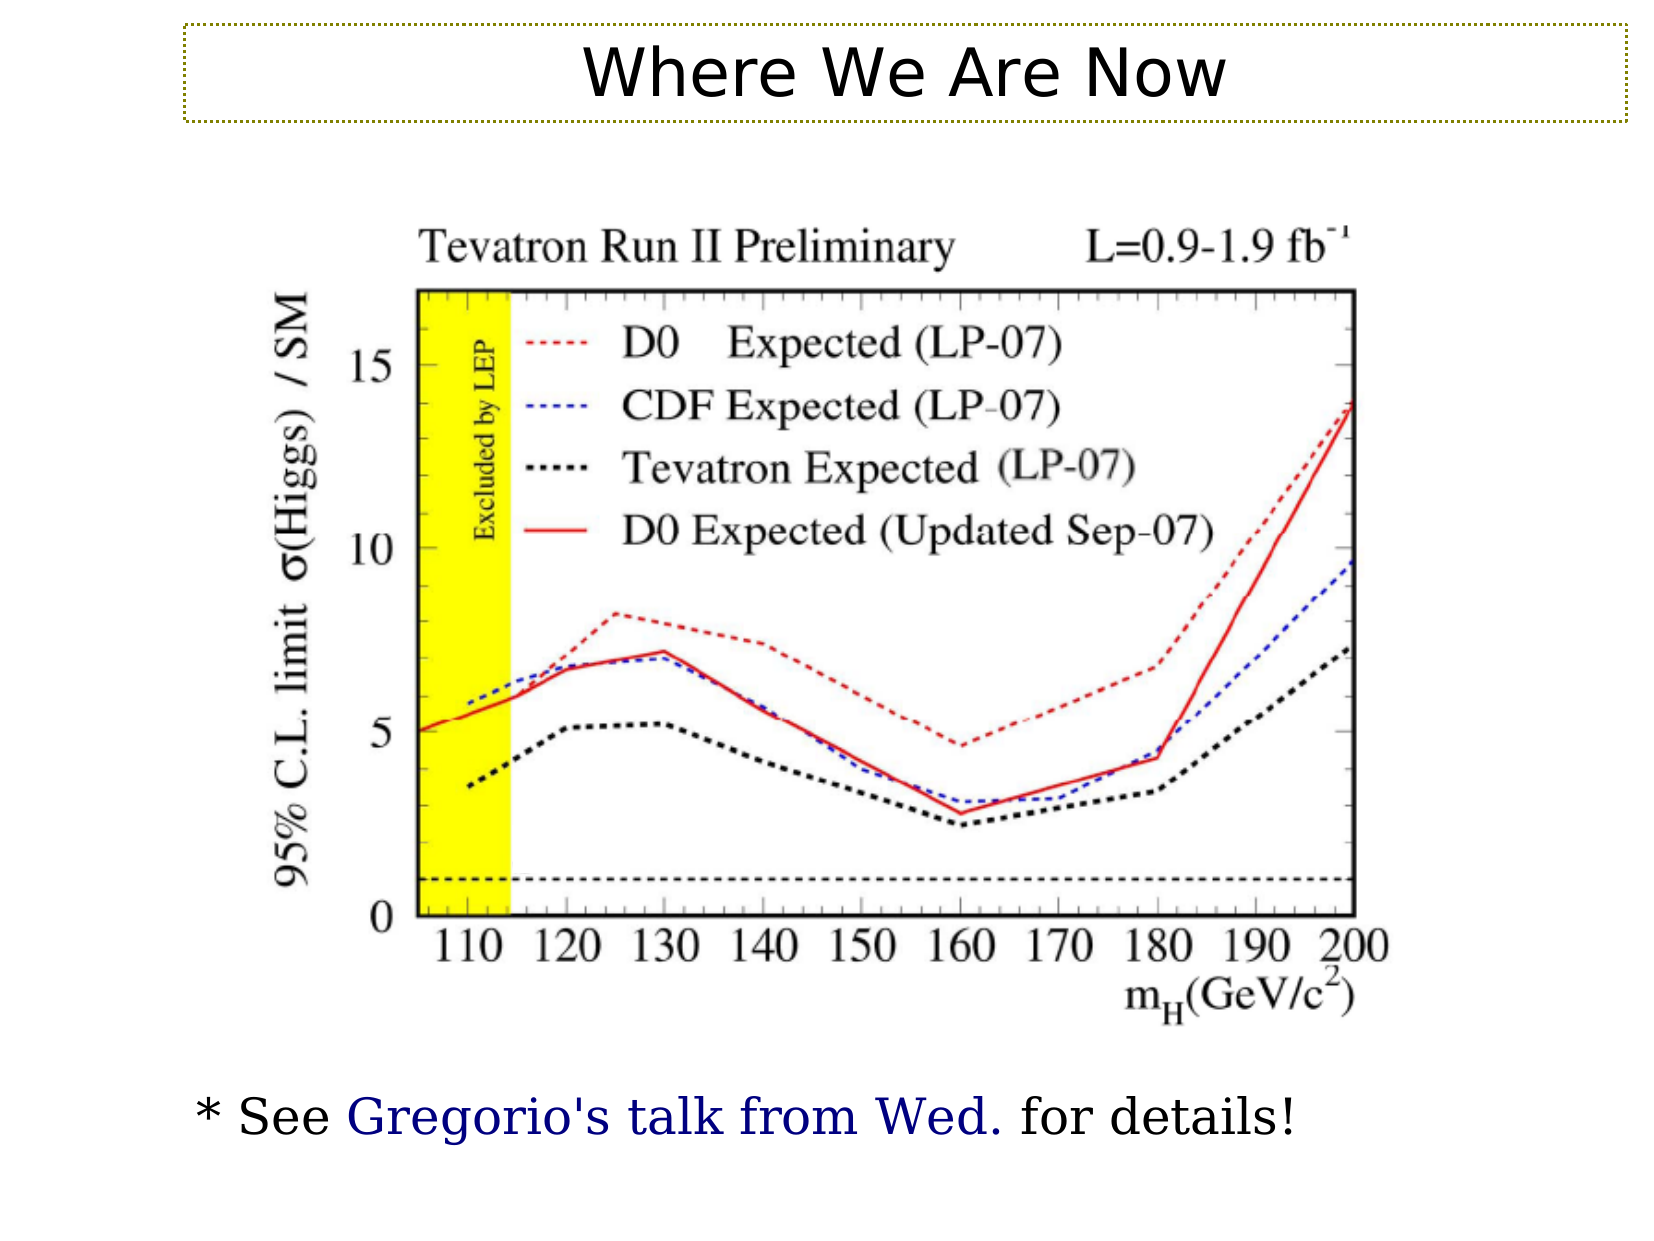

# Where We Are Now
* See Gregorio's talk from Wed. for details!